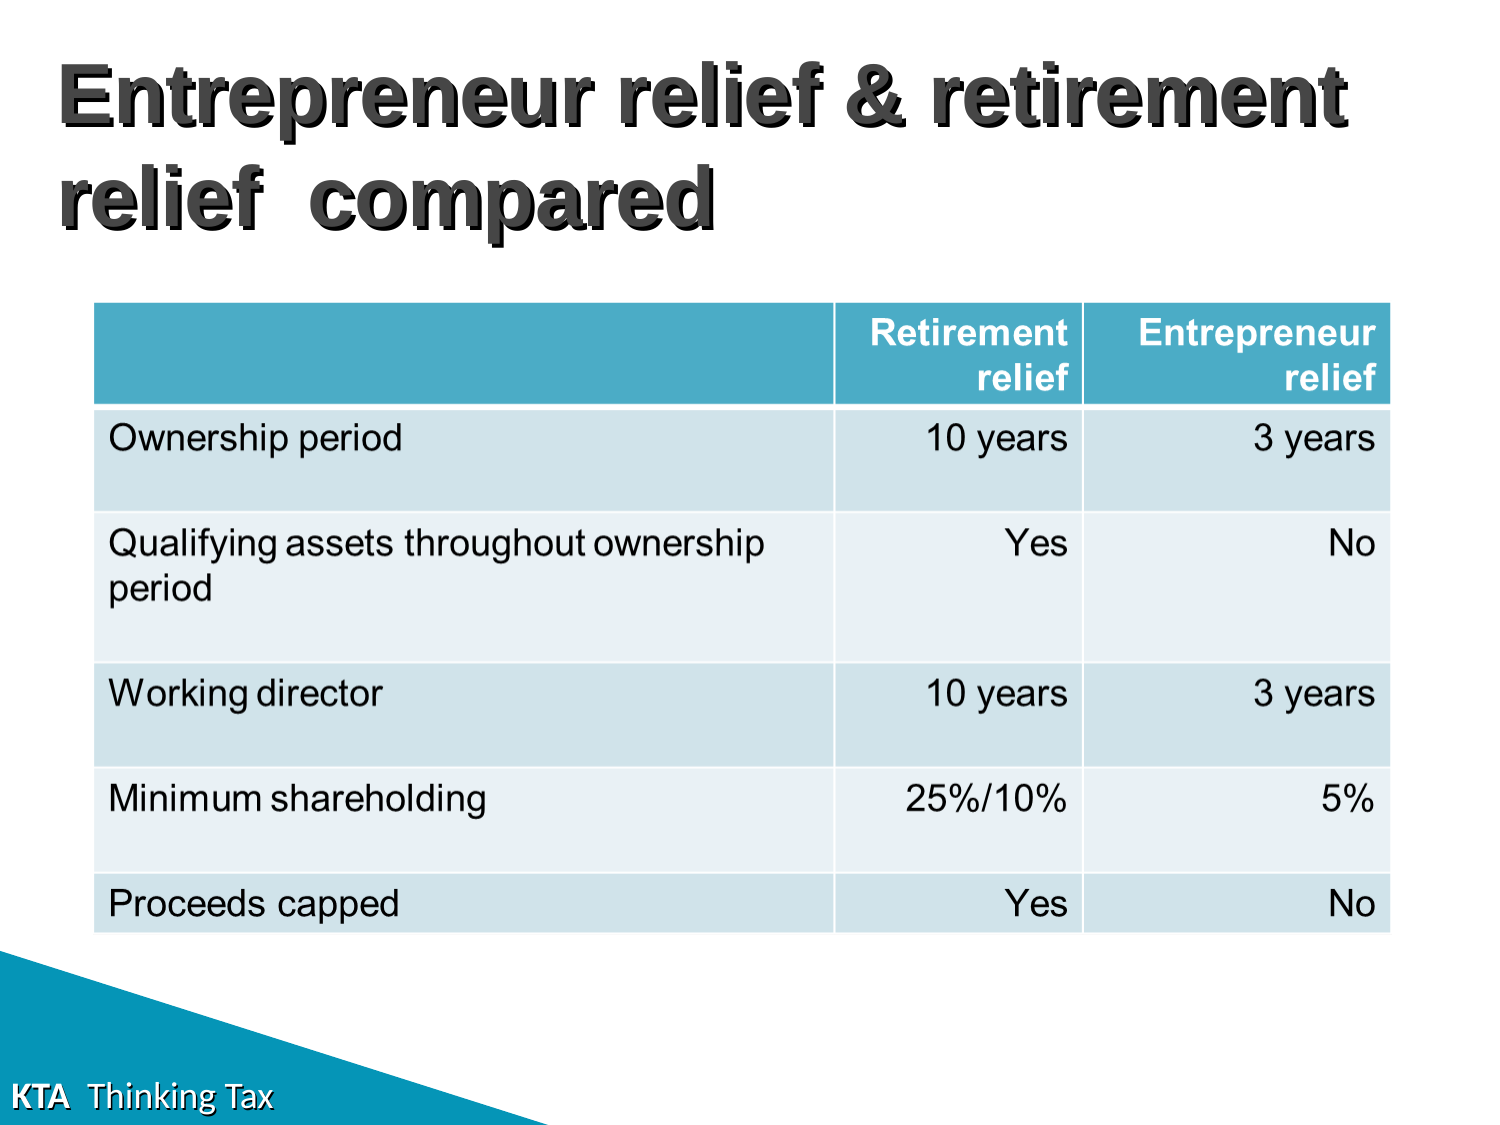

#
Entrepreneur relief & retirement relief compared